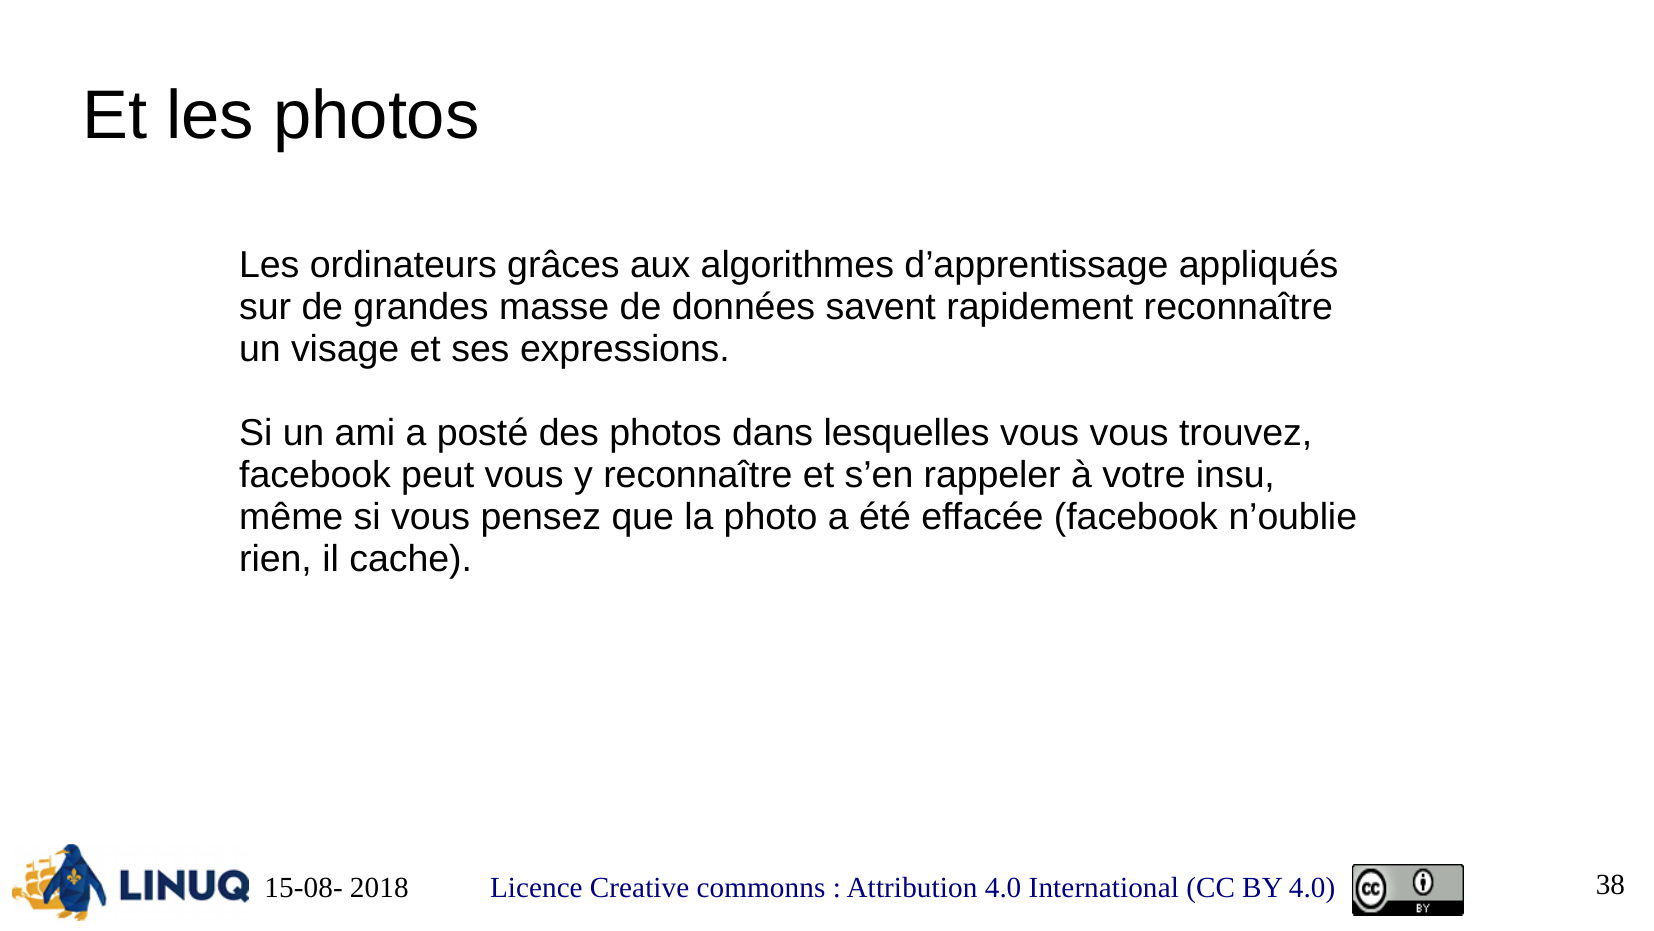

# Et les photos
Les ordinateurs grâces aux algorithmes d’apprentissage appliqués sur de grandes masse de données savent rapidement reconnaître un visage et ses expressions.
Si un ami a posté des photos dans lesquelles vous vous trouvez, facebook peut vous y reconnaître et s’en rappeler à votre insu, même si vous pensez que la photo a été effacée (facebook n’oublie rien, il cache).
38
15-08- 2018